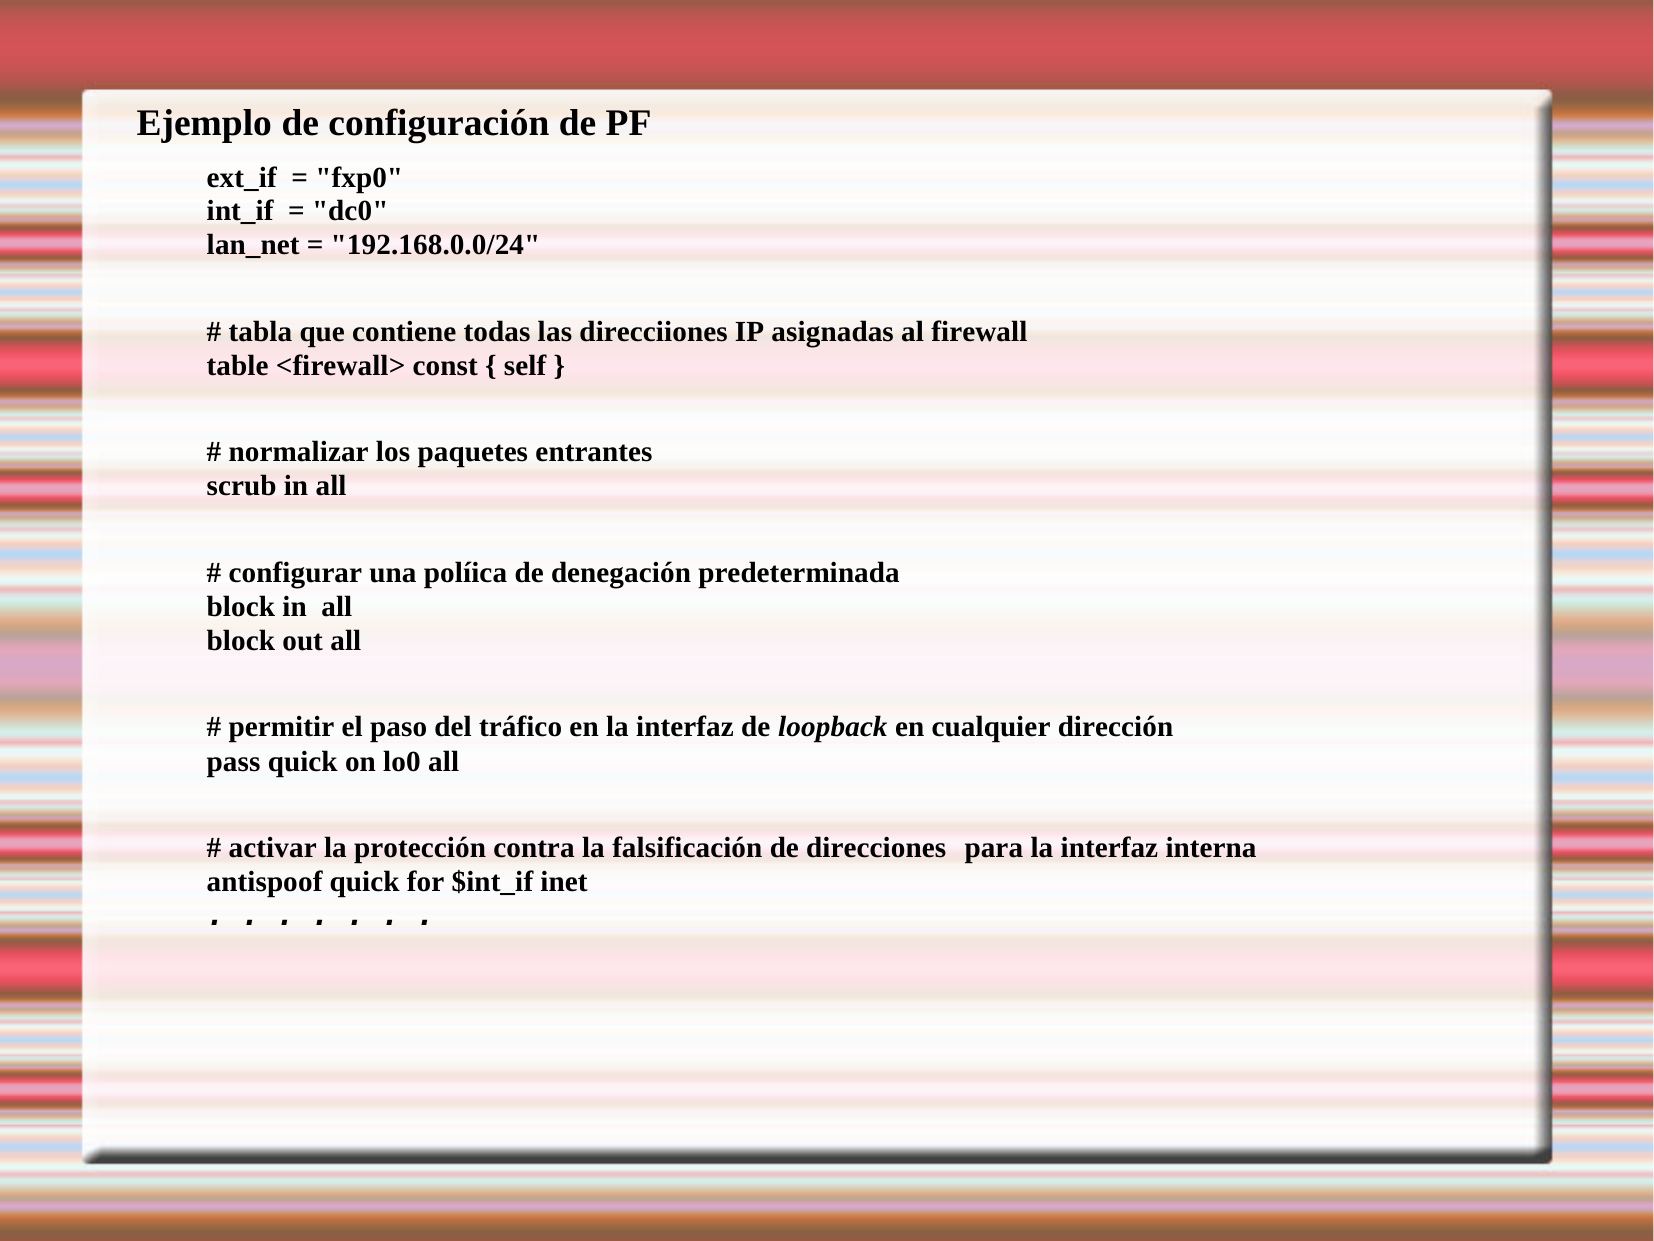

Ejemplo de configuración de PF
	ext_if = "fxp0"
	int_if = "dc0"
	lan_net = "192.168.0.0/24"
	# tabla que contiene todas las direcciiones IP asignadas al firewall
	table <firewall> const { self }
	# normalizar los paquetes entrantes
	scrub in all
	# configurar una políica de denegación predeterminada
	block in all
	block out all
	# permitir el paso del tráfico en la interfaz de loopback en cualquier dirección
	pass quick on lo0 all
	# activar la protección contra la falsificación de direcciones para la interfaz interna
	antispoof quick for $int_if inet
	. . . . . . .